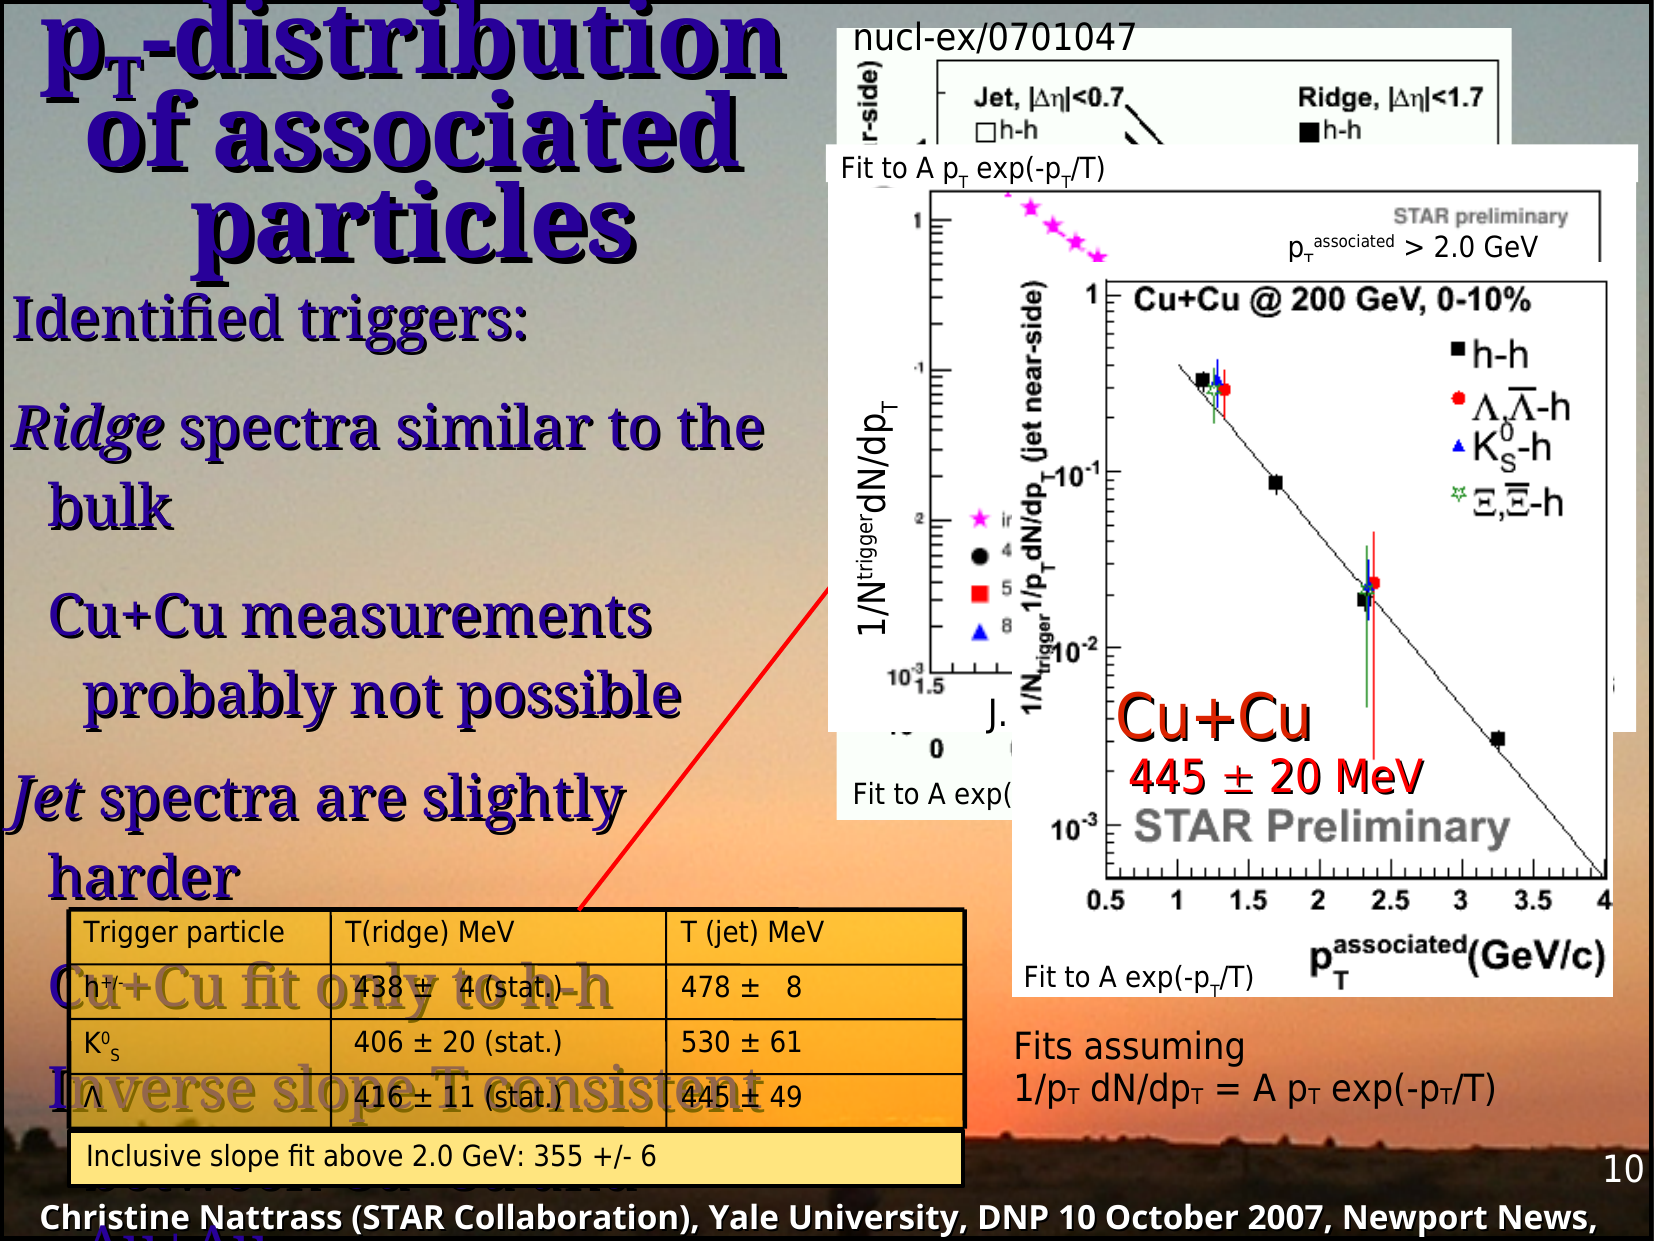

# pT-distribution of associated particles
nucl-ex/0701047
Au+Au
Au+Au √sNN = 200 GeV
Fit to A exp(-pT/T)‏
Fit to A pT exp(-pT/T)‏
pTassociated > 2.0 GeV
open symbols – Jet
closed symbols - Ridge
1/NtriggerdN/dpT
J. Putschke, QM 06
Cu+Cu
445  20 MeV
Fit to A exp(-pT/T)‏
Identified triggers:
Ridge spectra similar to the bulk
Cu+Cu measurements probably not possible
Jet spectra are slightly harder
Cu+Cu fit only to h-h
Inverse slope T consistent between Cu+Cu and Au+Au
Trigger particle
T(ridge) MeV
T (jet) MeV
h+/-
 438 ± 4 (stat.)‏
478 ± 8
K0S
 406 ± 20 (stat.)‏
530 ± 61
Λ
 416 ± 11 (stat.)‏
445 ± 49
Inclusive slope fit above 2.0 GeV: 355 +/- 6
Fits assuming
1/pT dN/dpT = A pT exp(-pT/T)